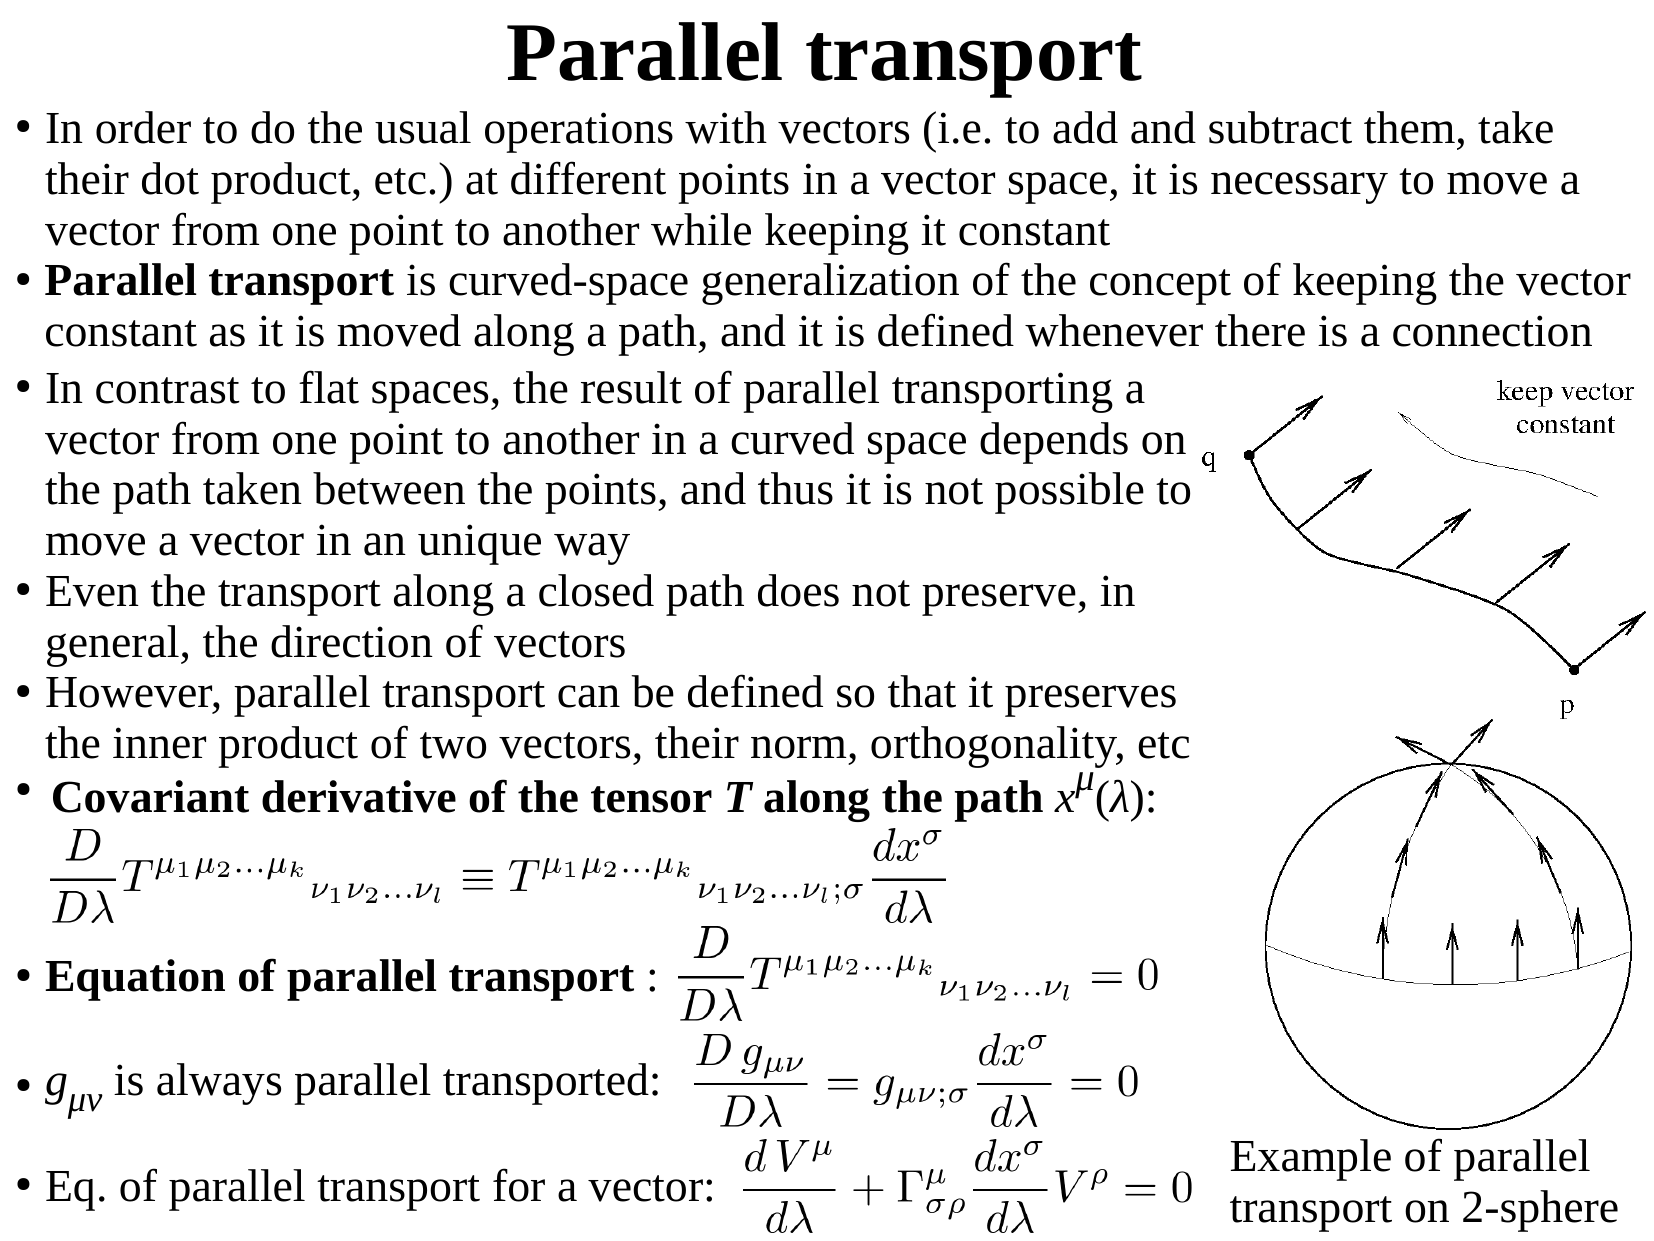

# Parallel transport
In order to do the usual operations with vectors (i.e. to add and subtract them, take their dot product, etc.) at different points in a vector space, it is necessary to move a vector from one point to another while keeping it constant
Parallel transport is curved-space generalization of the concept of keeping the vector constant as it is moved along a path, and it is defined whenever there is a connection
In contrast to flat spaces, the result of parallel transporting a vector from one point to another in a curved space depends on the path taken between the points, and thus it is not possible to move a vector in an unique way
Even the transport along a closed path does not preserve, in general, the direction of vectors
However, parallel transport can be defined so that it preserves the inner product of two vectors, their norm, orthogonality, etc
Covariant derivative of the tensor T along the path xμ(λ):
Equation of parallel transport :
gμν is always parallel transported:
Eq. of parallel transport for a vector:
Example of parallel transport on 2-sphere